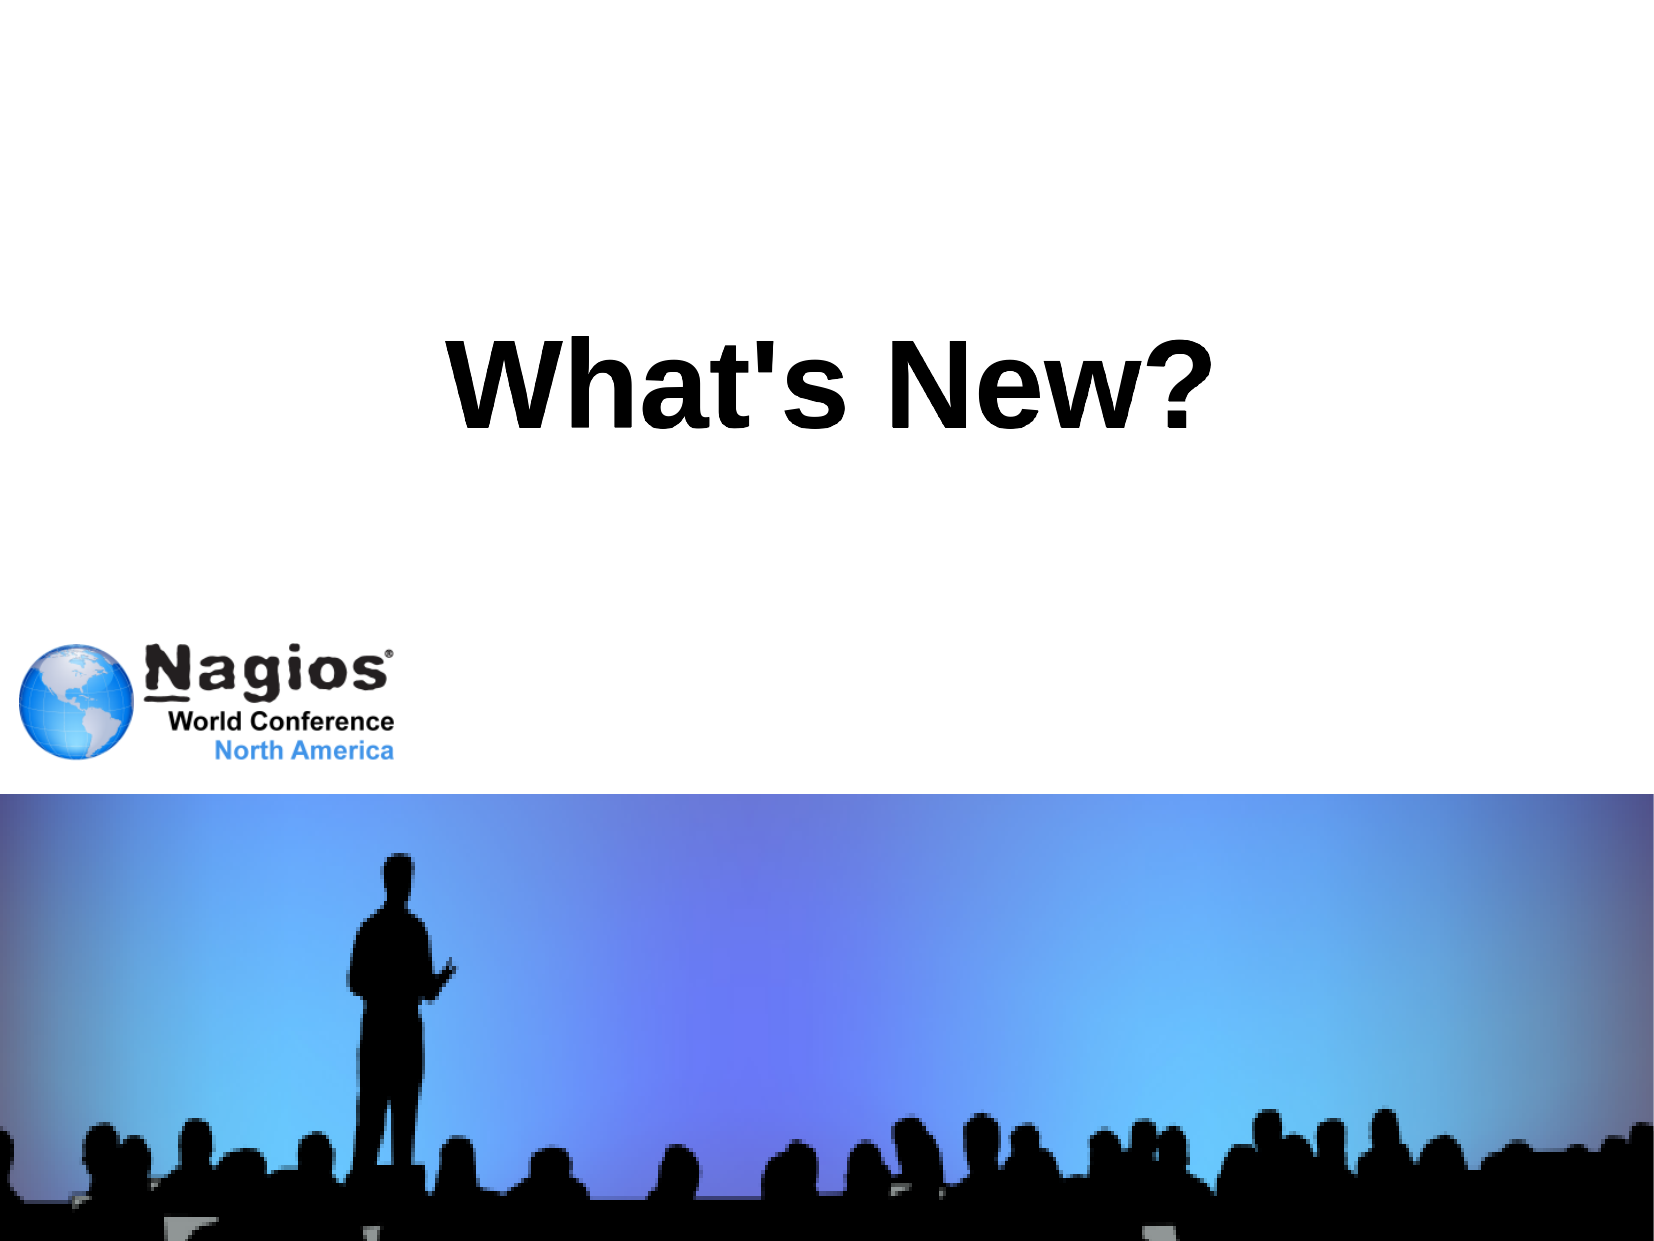

# What's New?
2011
Nagios World Conference
32